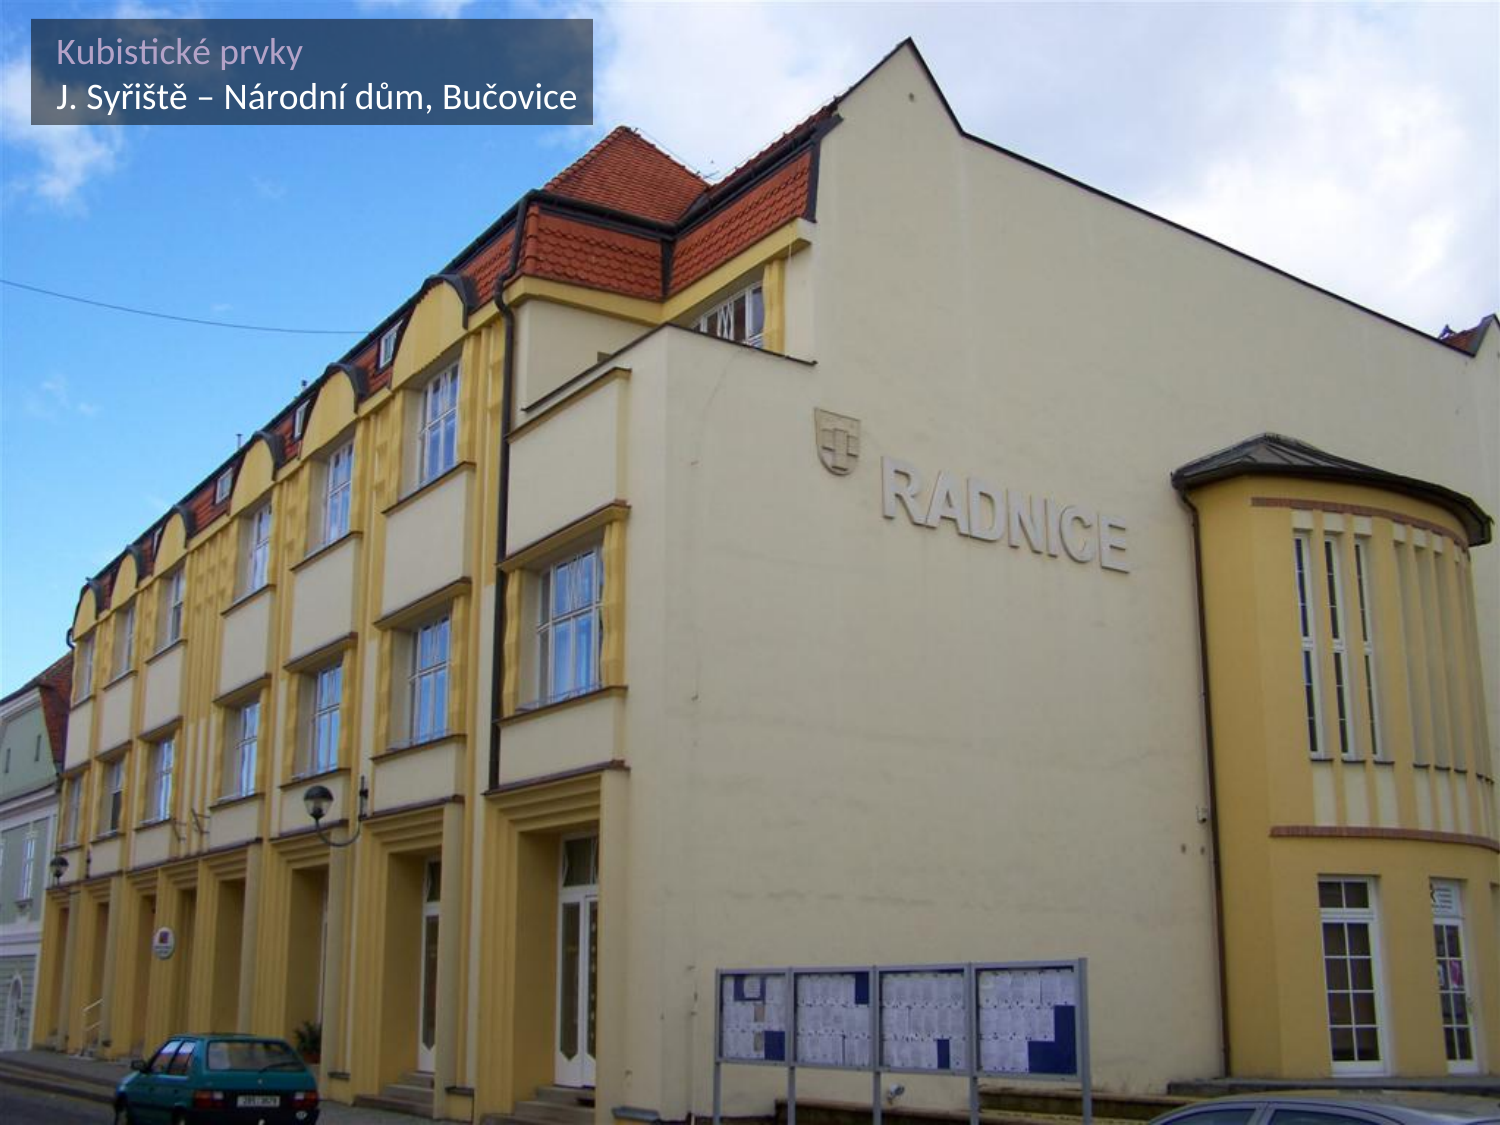

Kubistické prvky
J. Syřiště – Národní dům, Bučovice